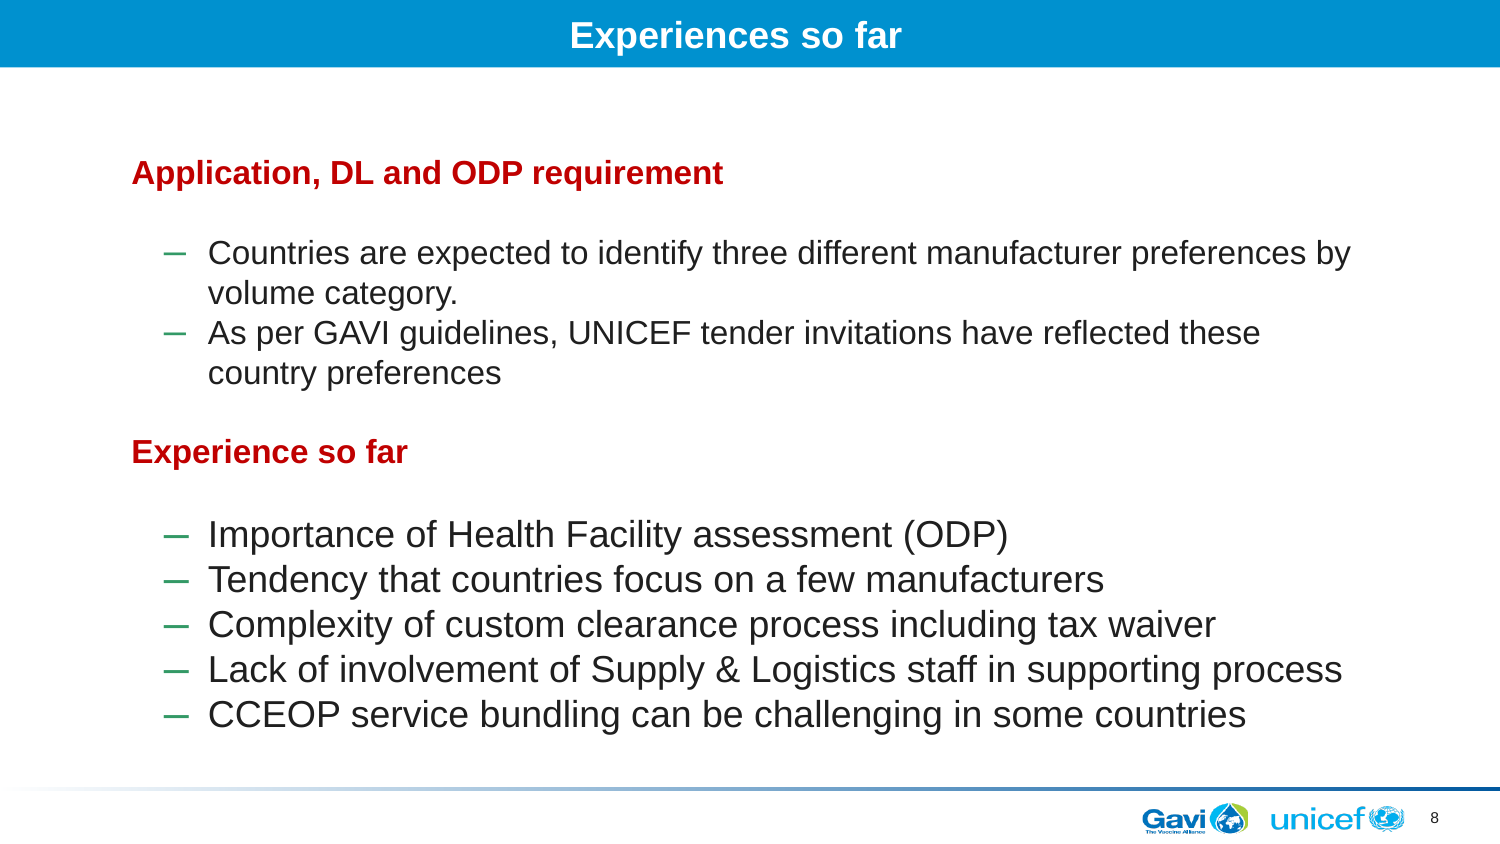

# Experiences so far
Application, DL and ODP requirement
Countries are expected to identify three different manufacturer preferences by volume category.
As per GAVI guidelines, UNICEF tender invitations have reflected these country preferences
Experience so far
Importance of Health Facility assessment (ODP)
Tendency that countries focus on a few manufacturers
Complexity of custom clearance process including tax waiver
Lack of involvement of Supply & Logistics staff in supporting process
CCEOP service bundling can be challenging in some countries